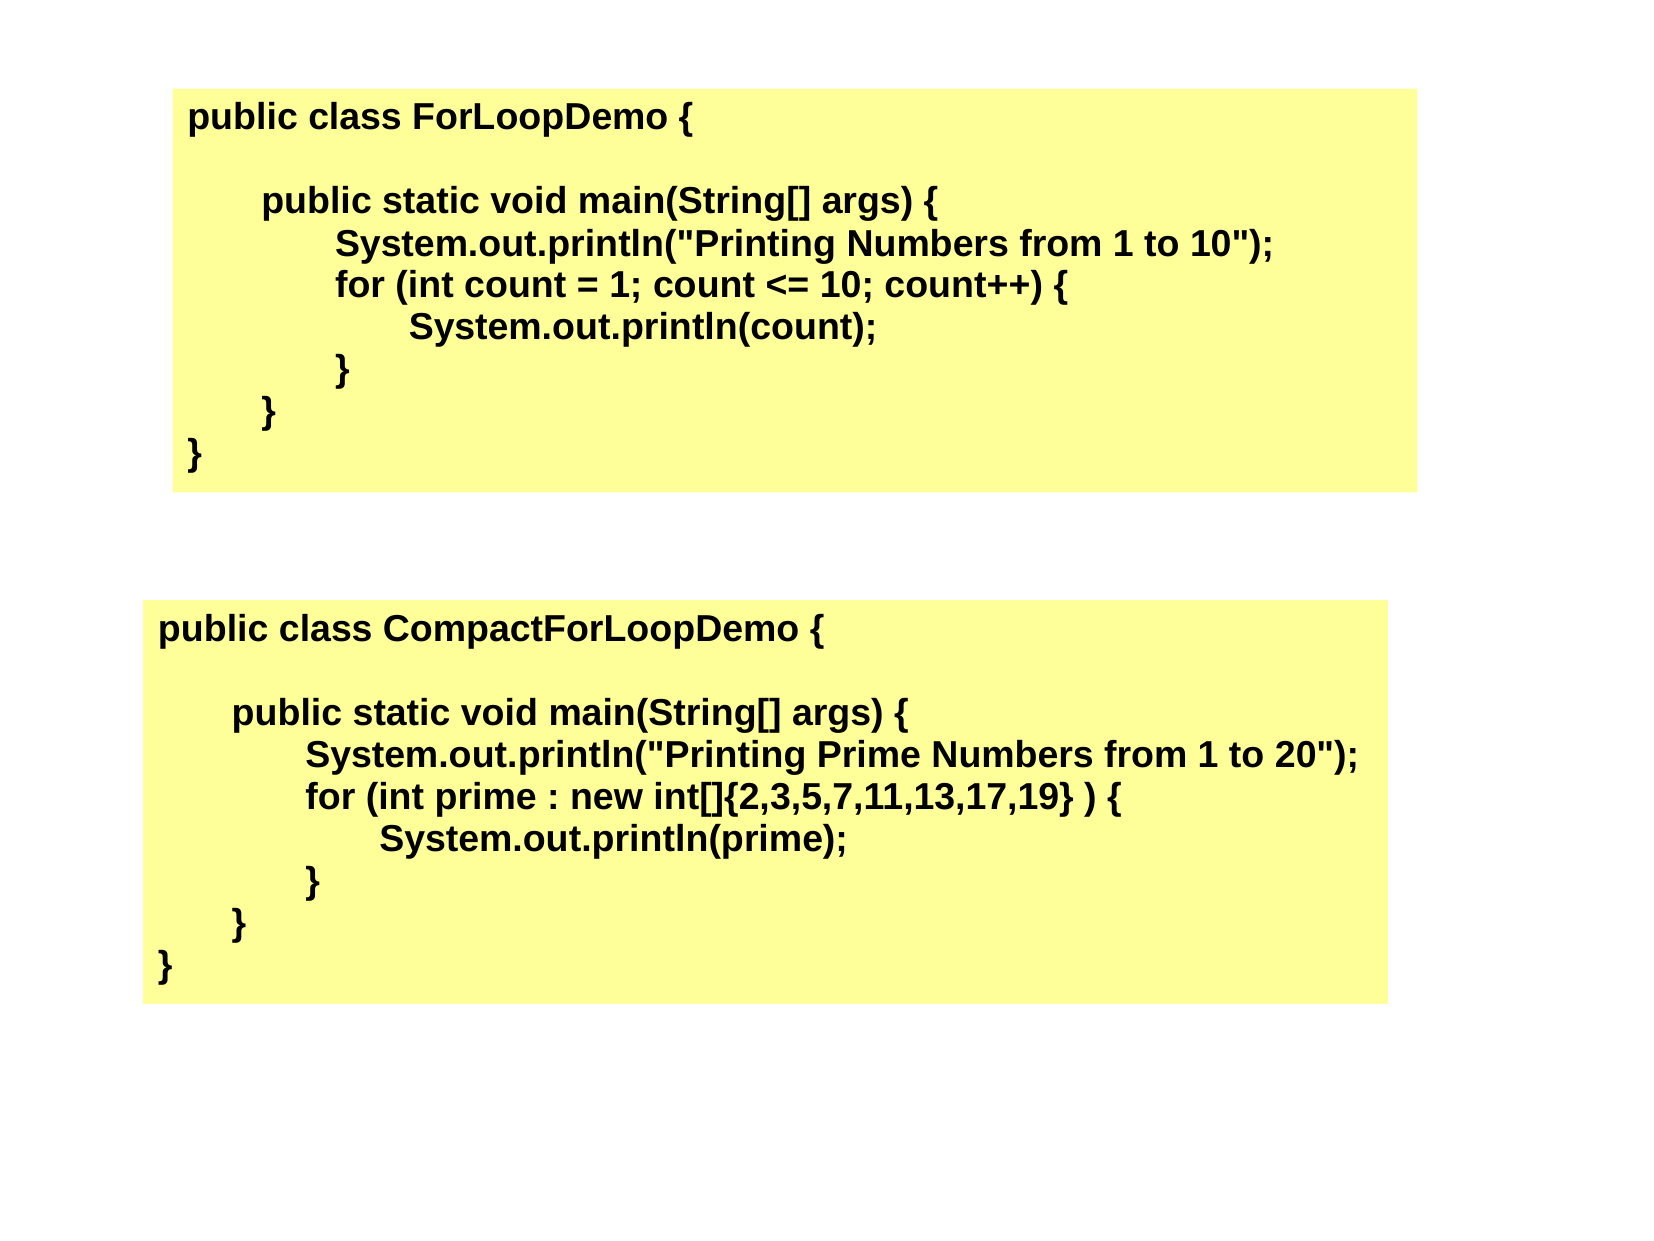

public class ForLoopDemo {
	public static void main(String[] args) {
		System.out.println("Printing Numbers from 1 to 10");
		for (int count = 1; count <= 10; count++) {
			System.out.println(count);
		}
	}
}
public class CompactForLoopDemo {
	public static void main(String[] args) {
		System.out.println("Printing Prime Numbers from 1 to 20");
		for (int prime : new int[]{2,3,5,7,11,13,17,19} ) {
			System.out.println(prime);
		}
	}
}